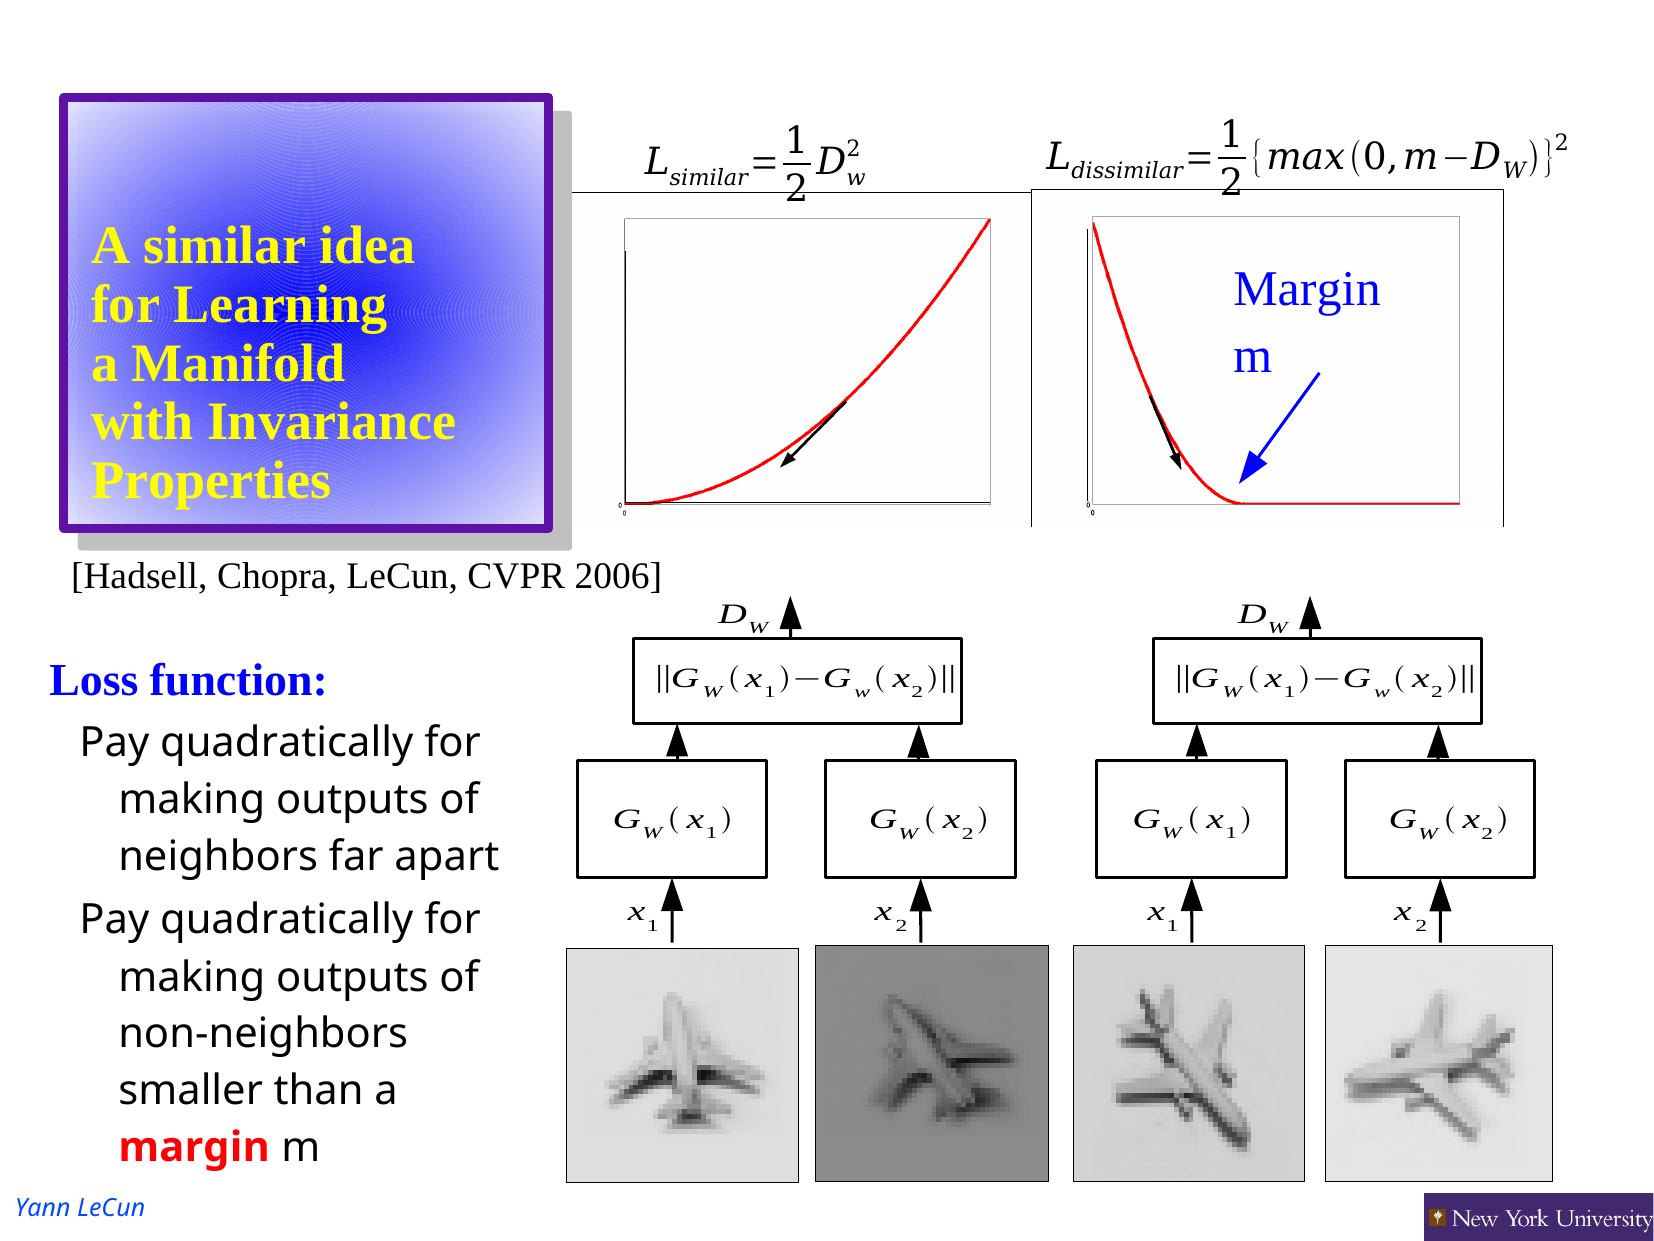

A similar idea
for Learning
a Manifold
with Invariance
Properties
Margin
m
[Hadsell, Chopra, LeCun, CVPR 2006]
# Loss function:
Pay quadratically for making outputs of neighbors far apart
Pay quadratically for making outputs of non-neighbors smaller than a margin m